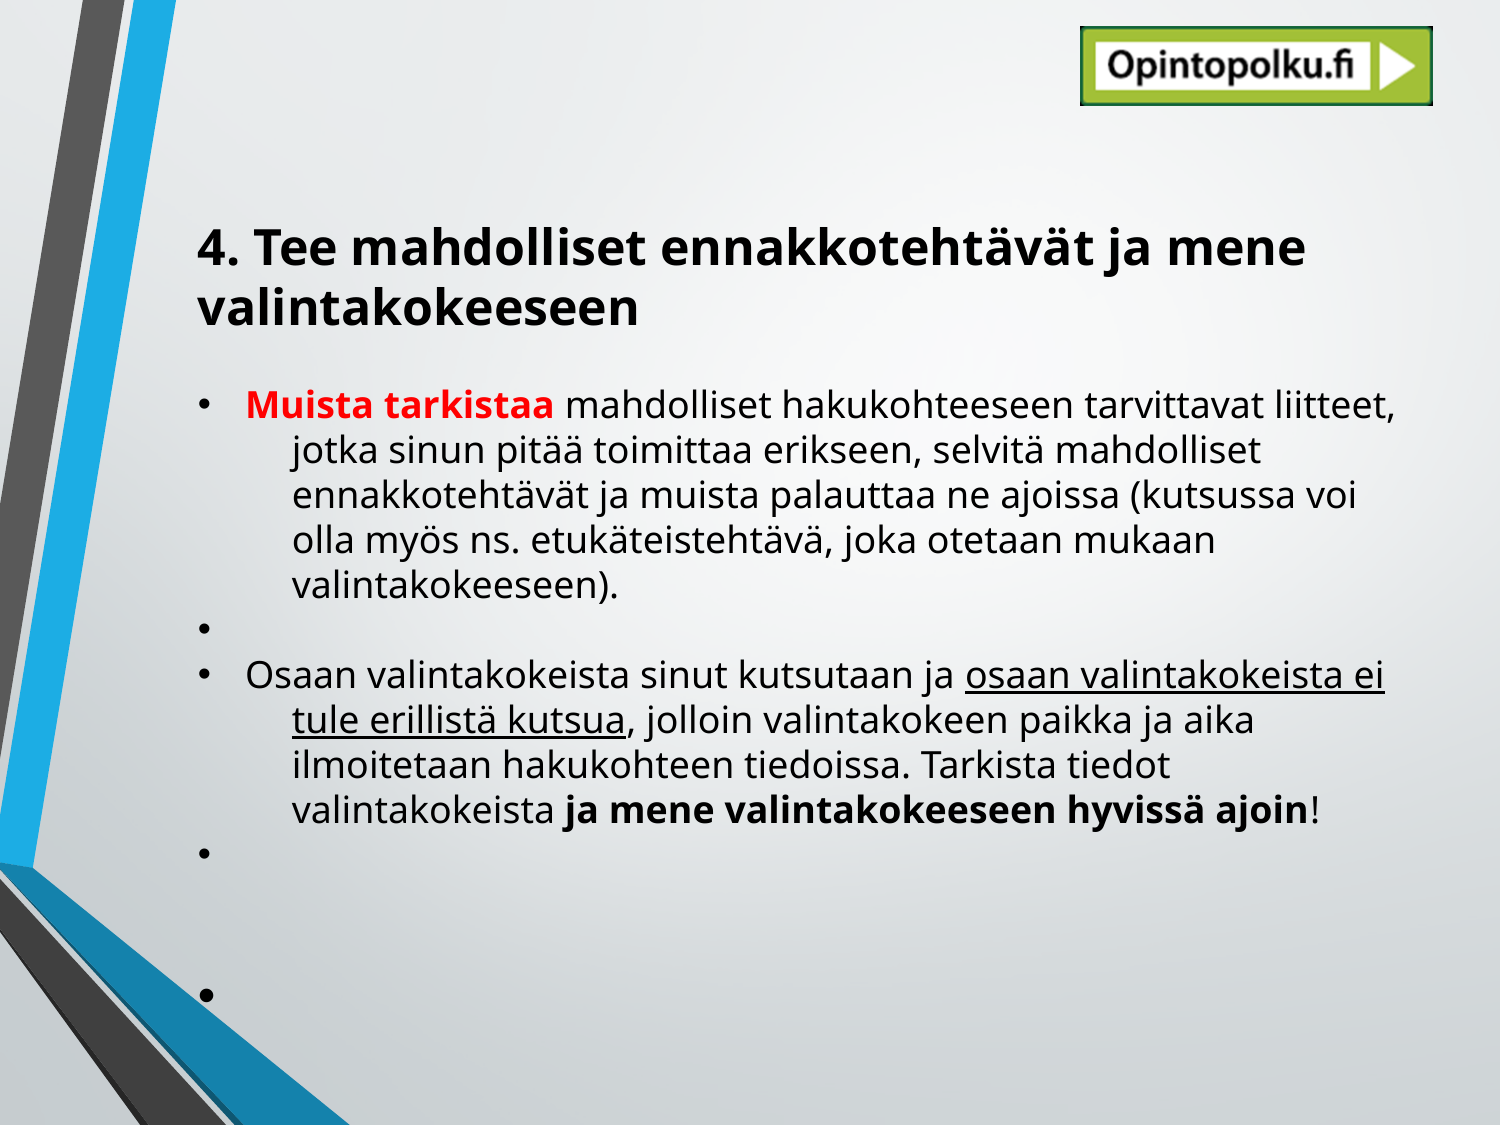

4. Tee mahdolliset ennakkotehtävät ja mene valintakokeeseen
Muista tarkistaa mahdolliset hakukohteeseen tarvittavat liitteet, jotka sinun pitää toimittaa erikseen, selvitä mahdolliset ennakkotehtävät ja muista palauttaa ne ajoissa (kutsussa voi olla myös ns. etukäteistehtävä, joka otetaan mukaan valintakokeeseen).
Osaan valintakokeista sinut kutsutaan ja osaan valintakokeista ei tule erillistä kutsua, jolloin valintakokeen paikka ja aika ilmoitetaan hakukohteen tiedoissa. Tarkista tiedot valintakokeista ja mene valintakokeeseen hyvissä ajoin!